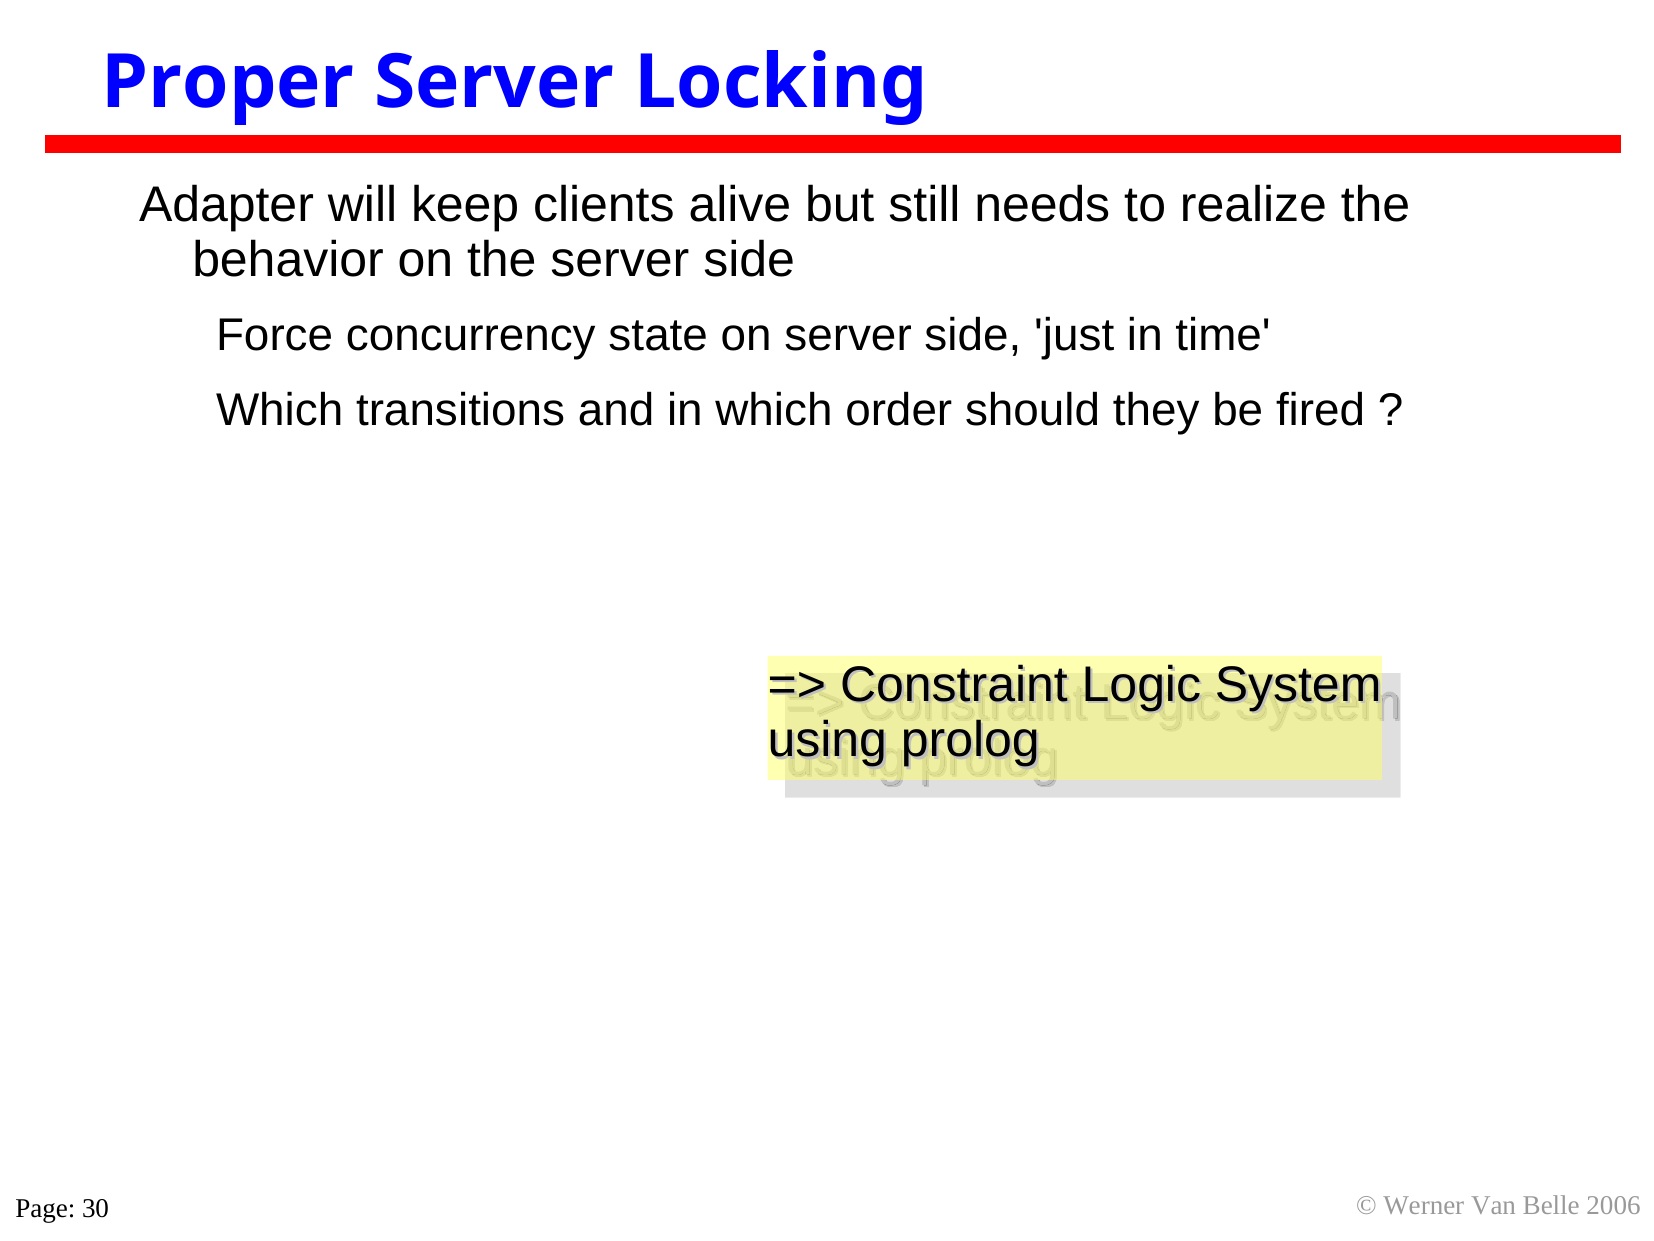

# Proper Server Locking
Adapter will keep clients alive but still needs to realize the behavior on the server side
Force concurrency state on server side, 'just in time'
Which transitions and in which order should they be fired ?
=> Constraint Logic System
using prolog